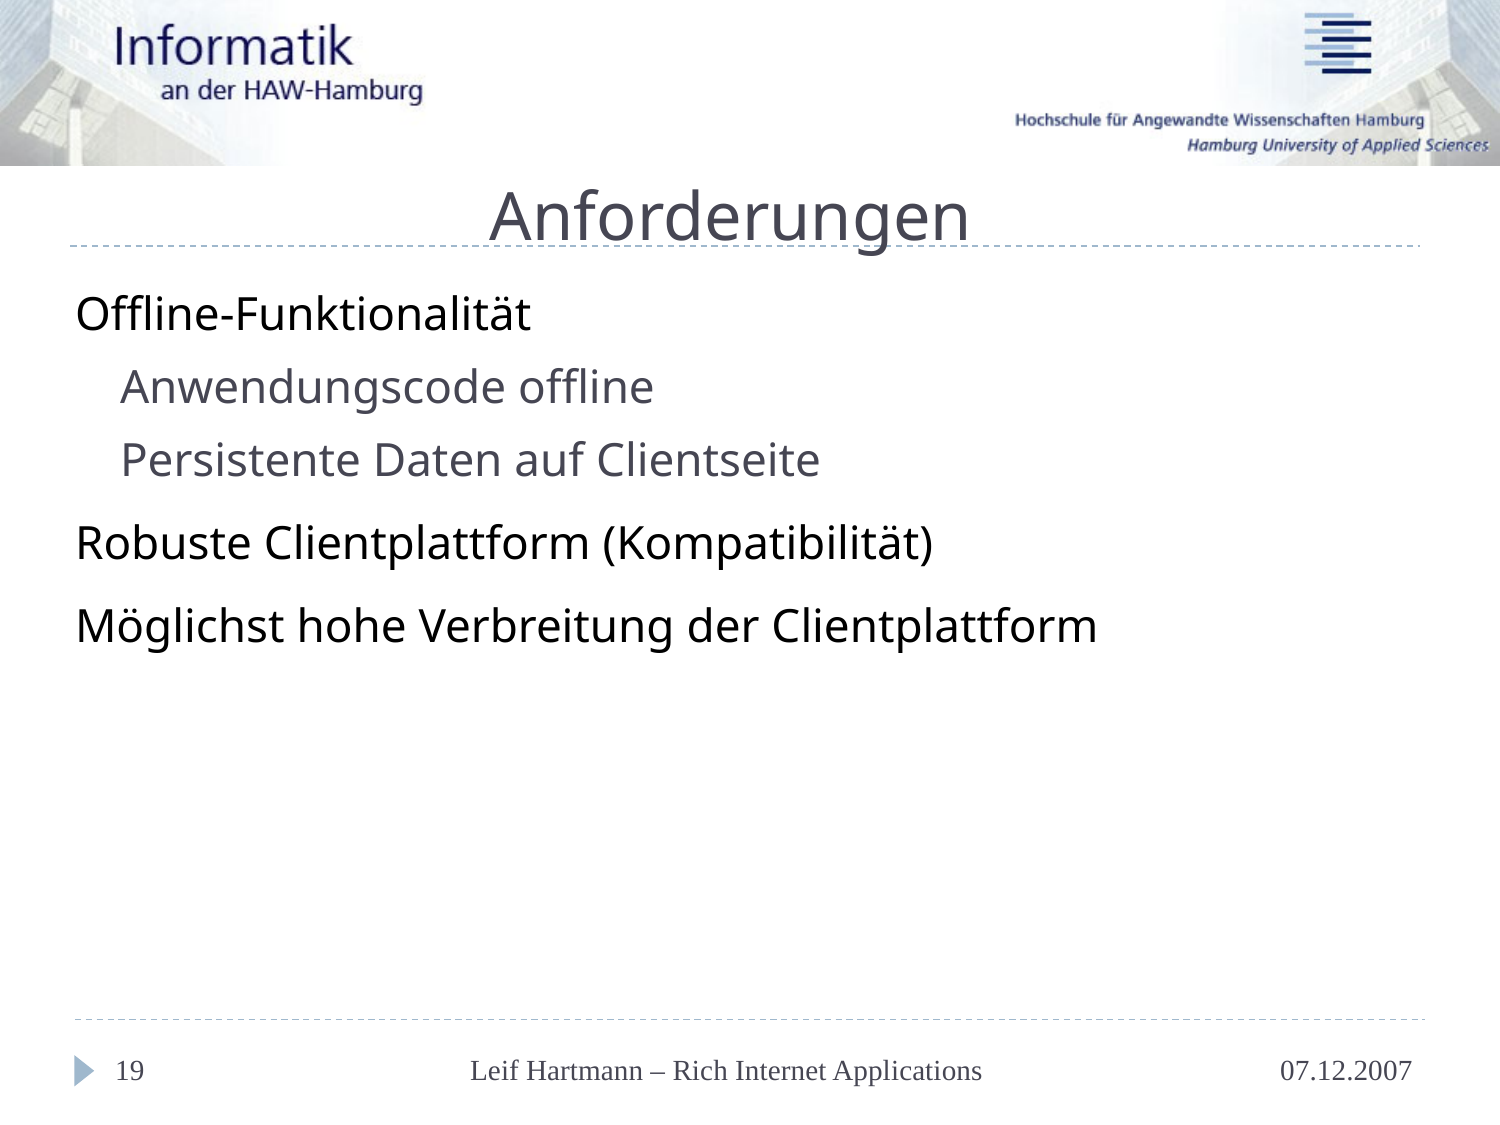

# Anforderungen
Offline-Funktionalität
Anwendungscode offline
Persistente Daten auf Clientseite
Robuste Clientplattform (Kompatibilität)
Möglichst hohe Verbreitung der Clientplattform
19
07.12.2007
Leif Hartmann - Rich Internet Applications